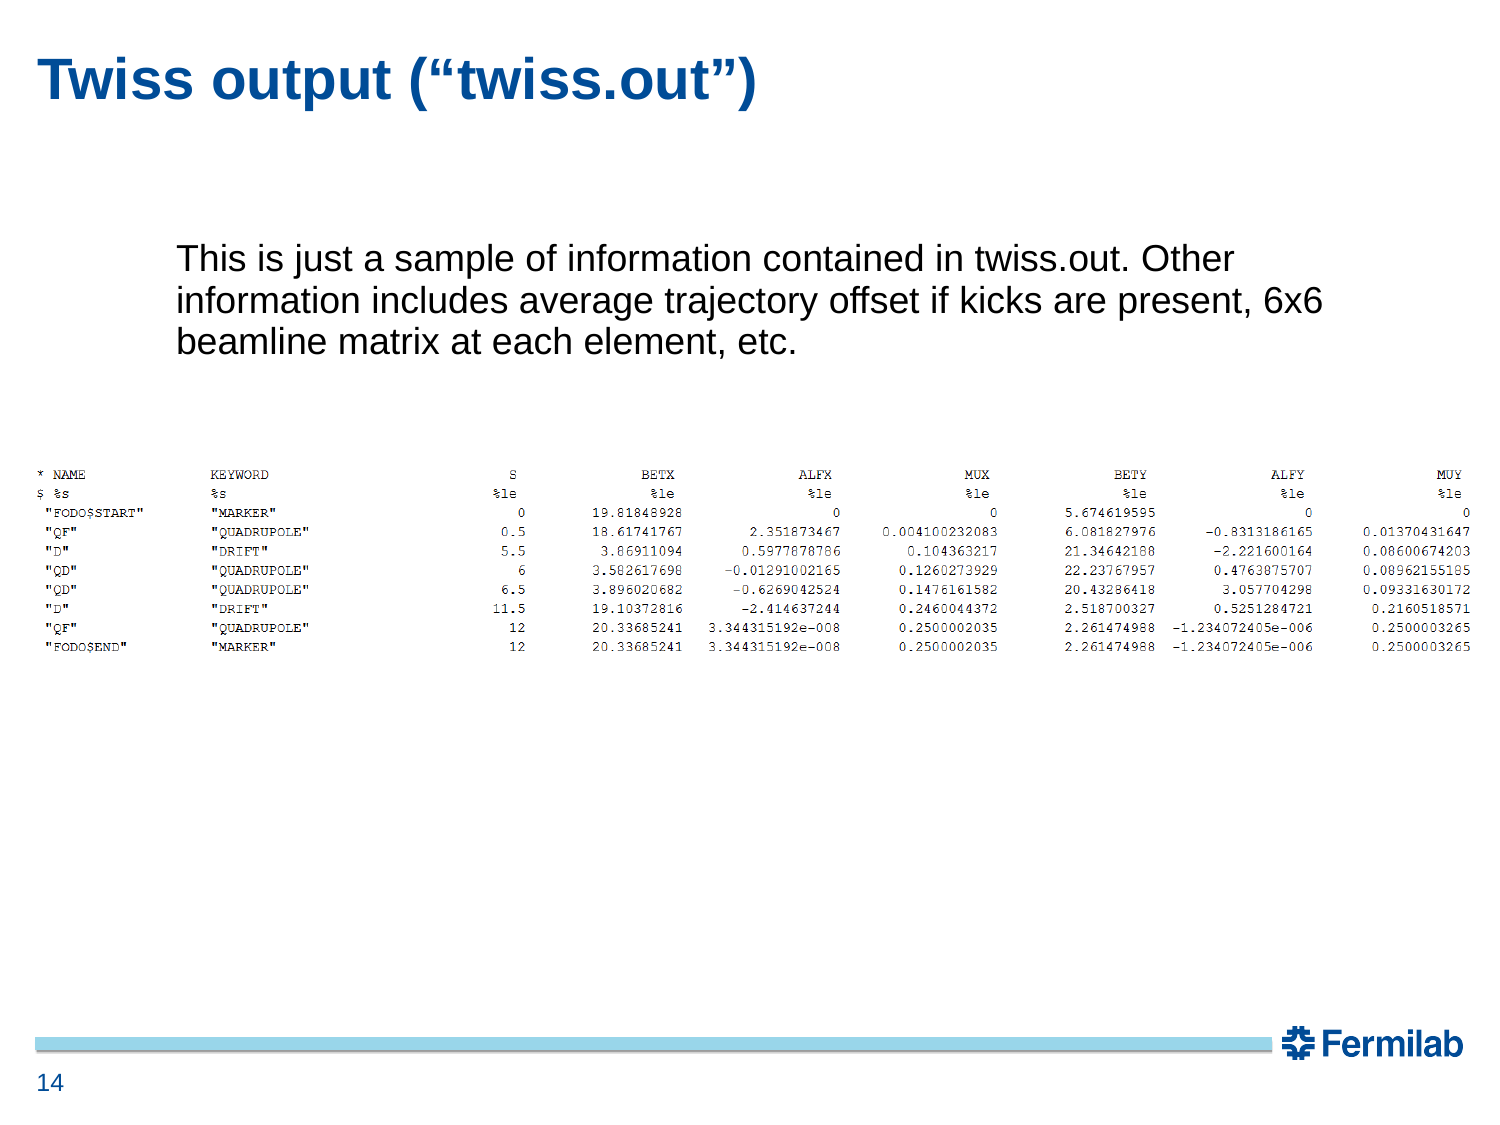

# Twiss output (“twiss.out”)
This is just a sample of information contained in twiss.out. Other information includes average trajectory offset if kicks are present, 6x6 beamline matrix at each element, etc.